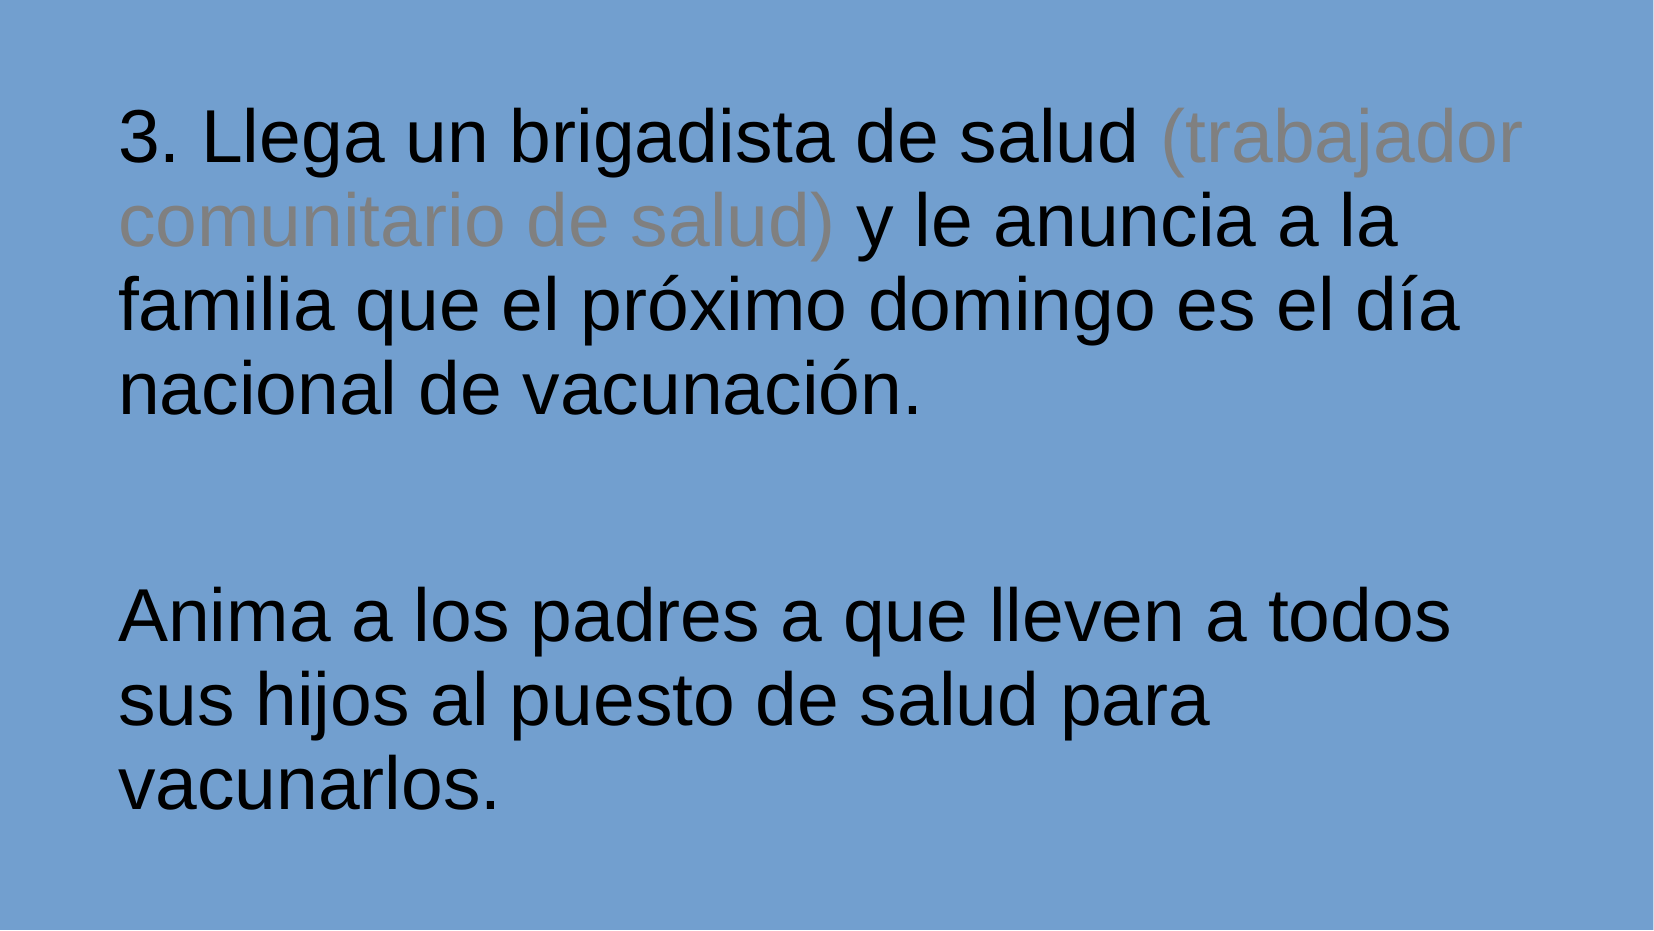

# 3. Llega un brigadista de salud (trabajador comunitario de salud) y le anuncia a la familia que el próximo domingo es el día nacional de vacunación.
Anima a los padres a que lleven a todos sus hijos al puesto de salud para vacunarlos.